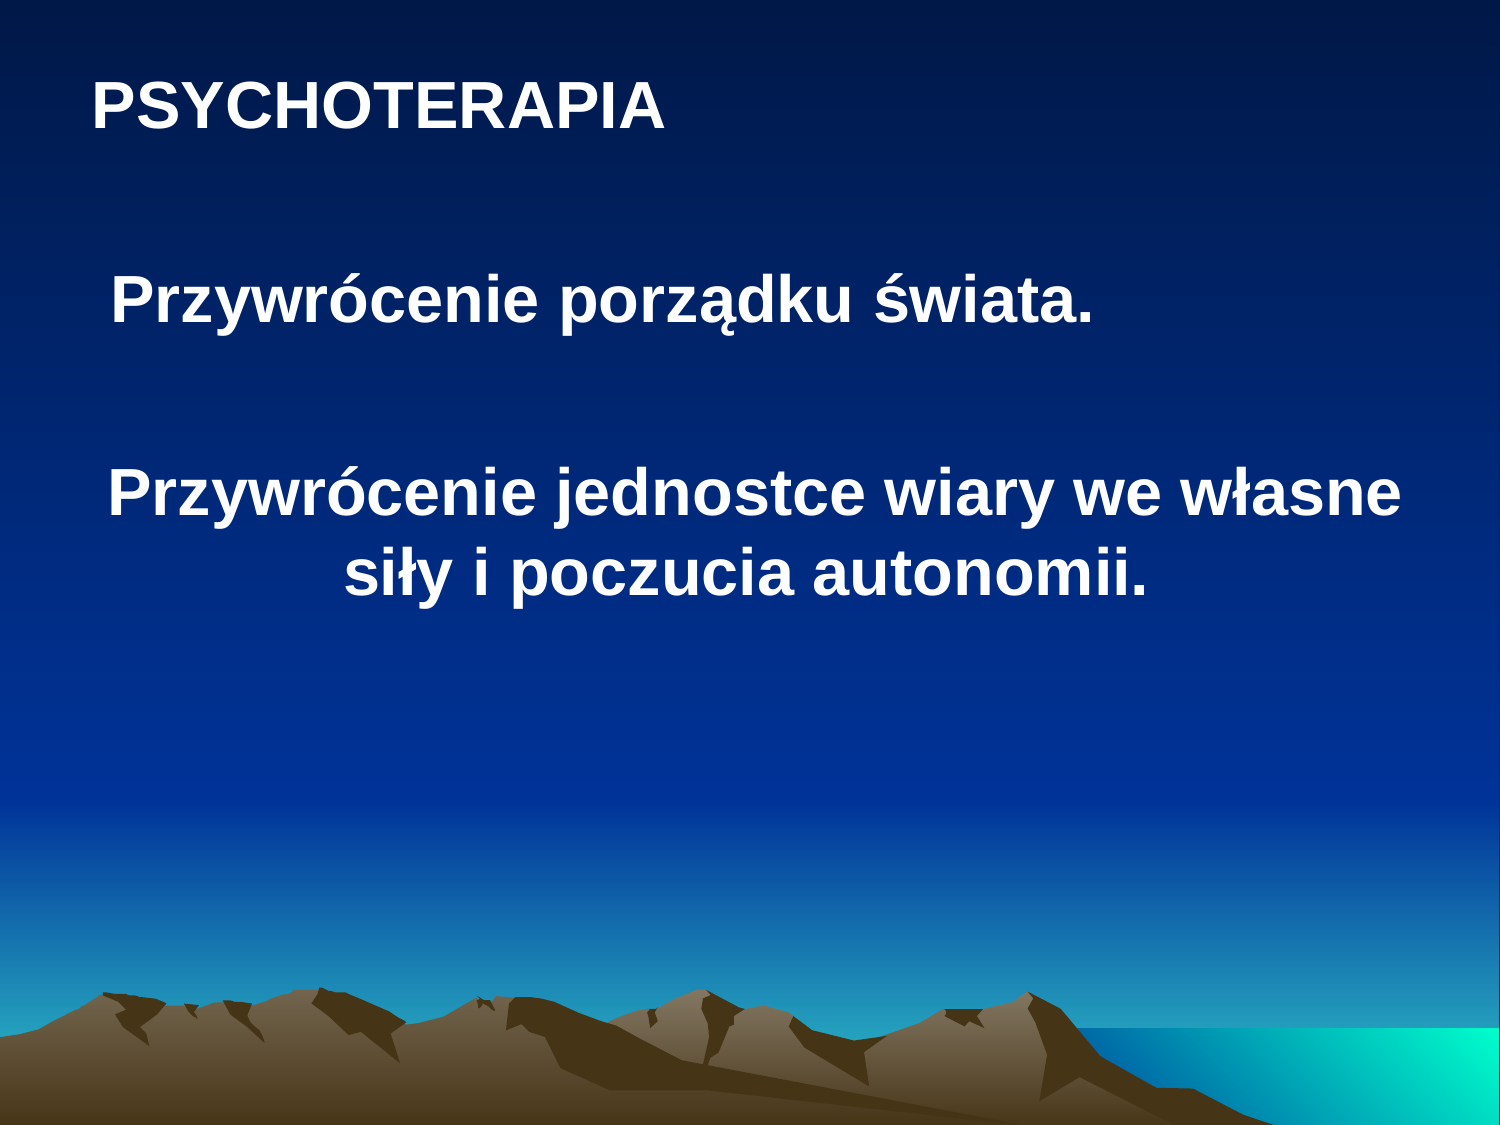

PSYCHOTERAPIA
 Przywrócenie porządku świata.
Przywrócenie jednostce wiary we własne siły i poczucia autonomii.